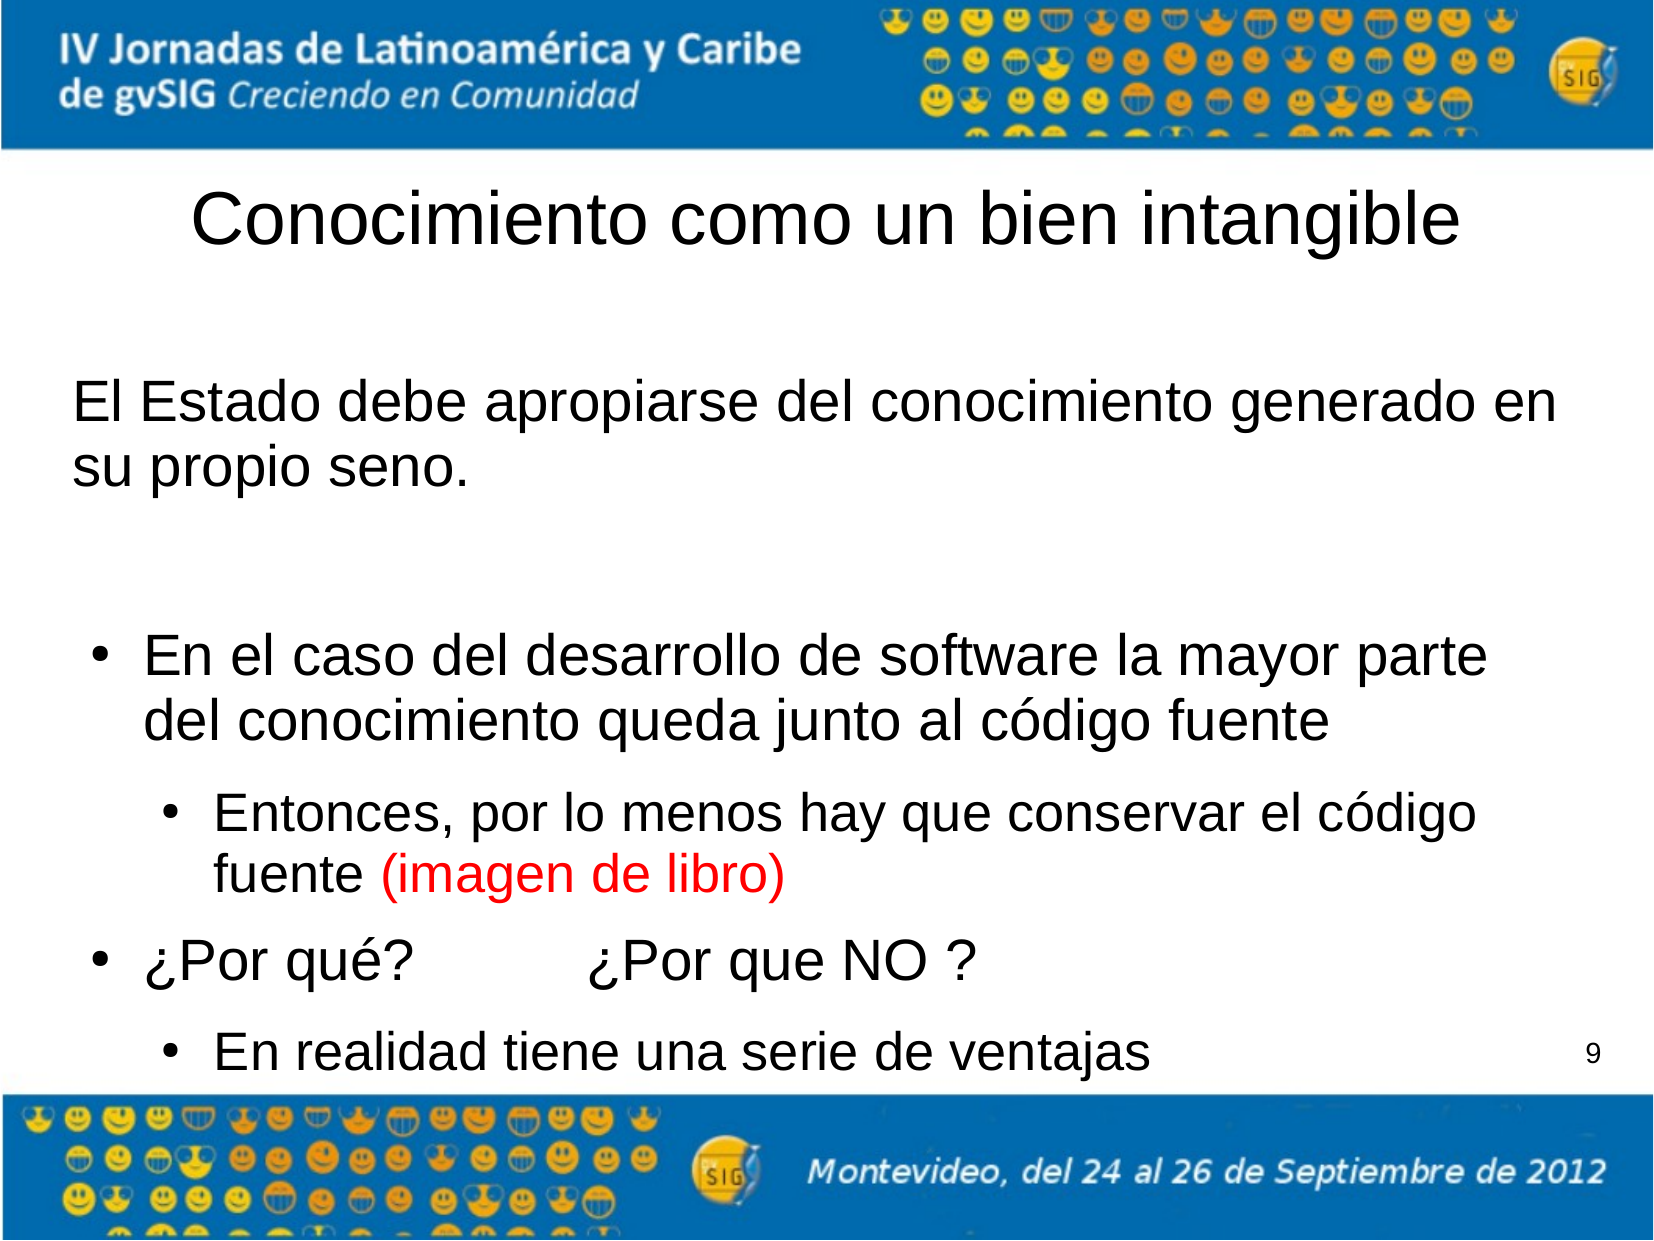

# Conocimiento como un bien intangible
El Estado debe apropiarse del conocimiento generado en su propio seno.
En el caso del desarrollo de software la mayor parte del conocimiento queda junto al código fuente
Entonces, por lo menos hay que conservar el código fuente (imagen de libro)
¿Por qué?			¿Por que NO ?
En realidad tiene una serie de ventajas
9